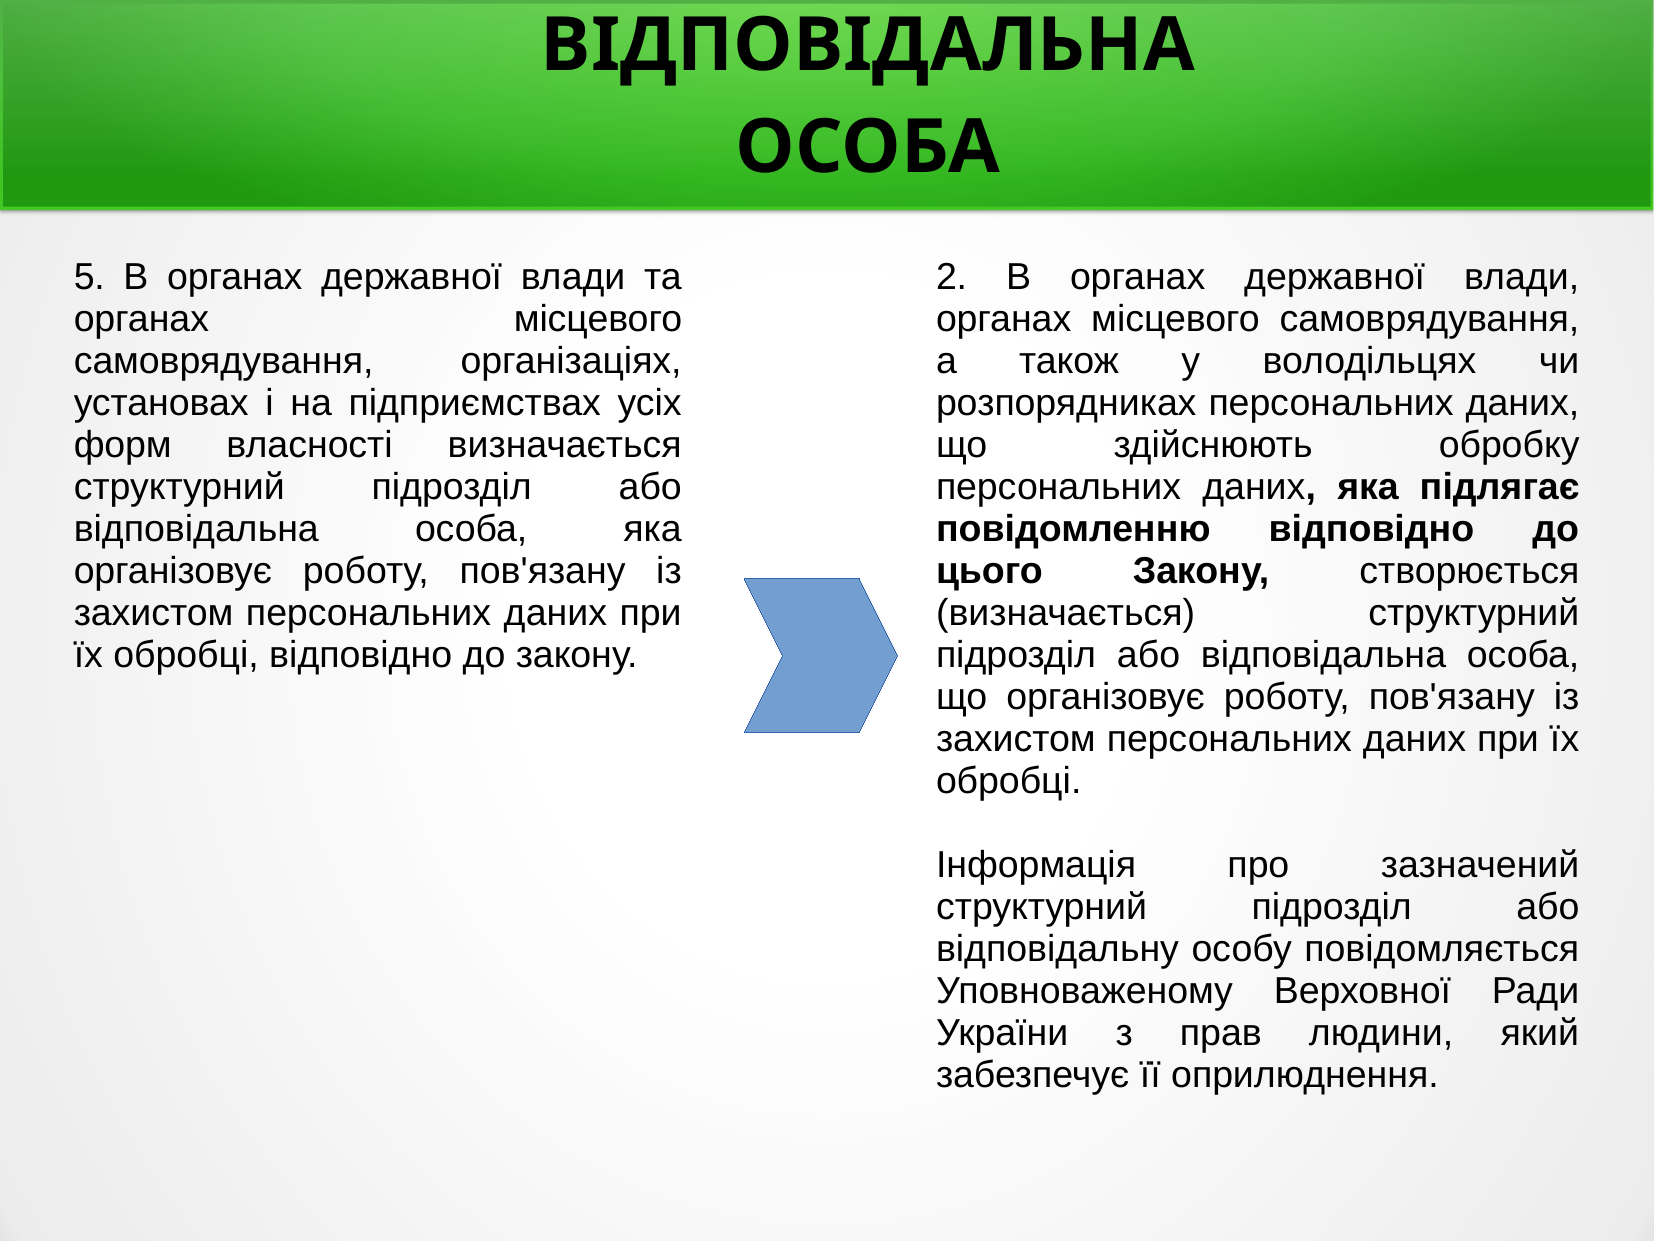

ВІДПОВІДАЛЬНА ОСОБА
5. В органах державної влади та органах місцевого самоврядування, організаціях, установах і на підприємствах усіх форм власності визначається структурний підрозділ або відповідальна особа, яка організовує роботу, пов'язану із захистом персональних даних при їх обробці, відповідно до закону.
2. В органах державної влади, органах місцевого самоврядування, а також у володільцях чи розпорядниках персональних даних, що здійснюють обробку персональних даних, яка підлягає повідомленню відповідно до цього Закону, створюється (визначається) структурний підрозділ або відповідальна особа, що організовує роботу, пов'язану із захистом персональних даних при їх обробці.
Інформація про зазначений структурний підрозділ або відповідальну особу повідомляється Уповноваженому Верховної Ради України з прав людини, який забезпечує її оприлюднення.